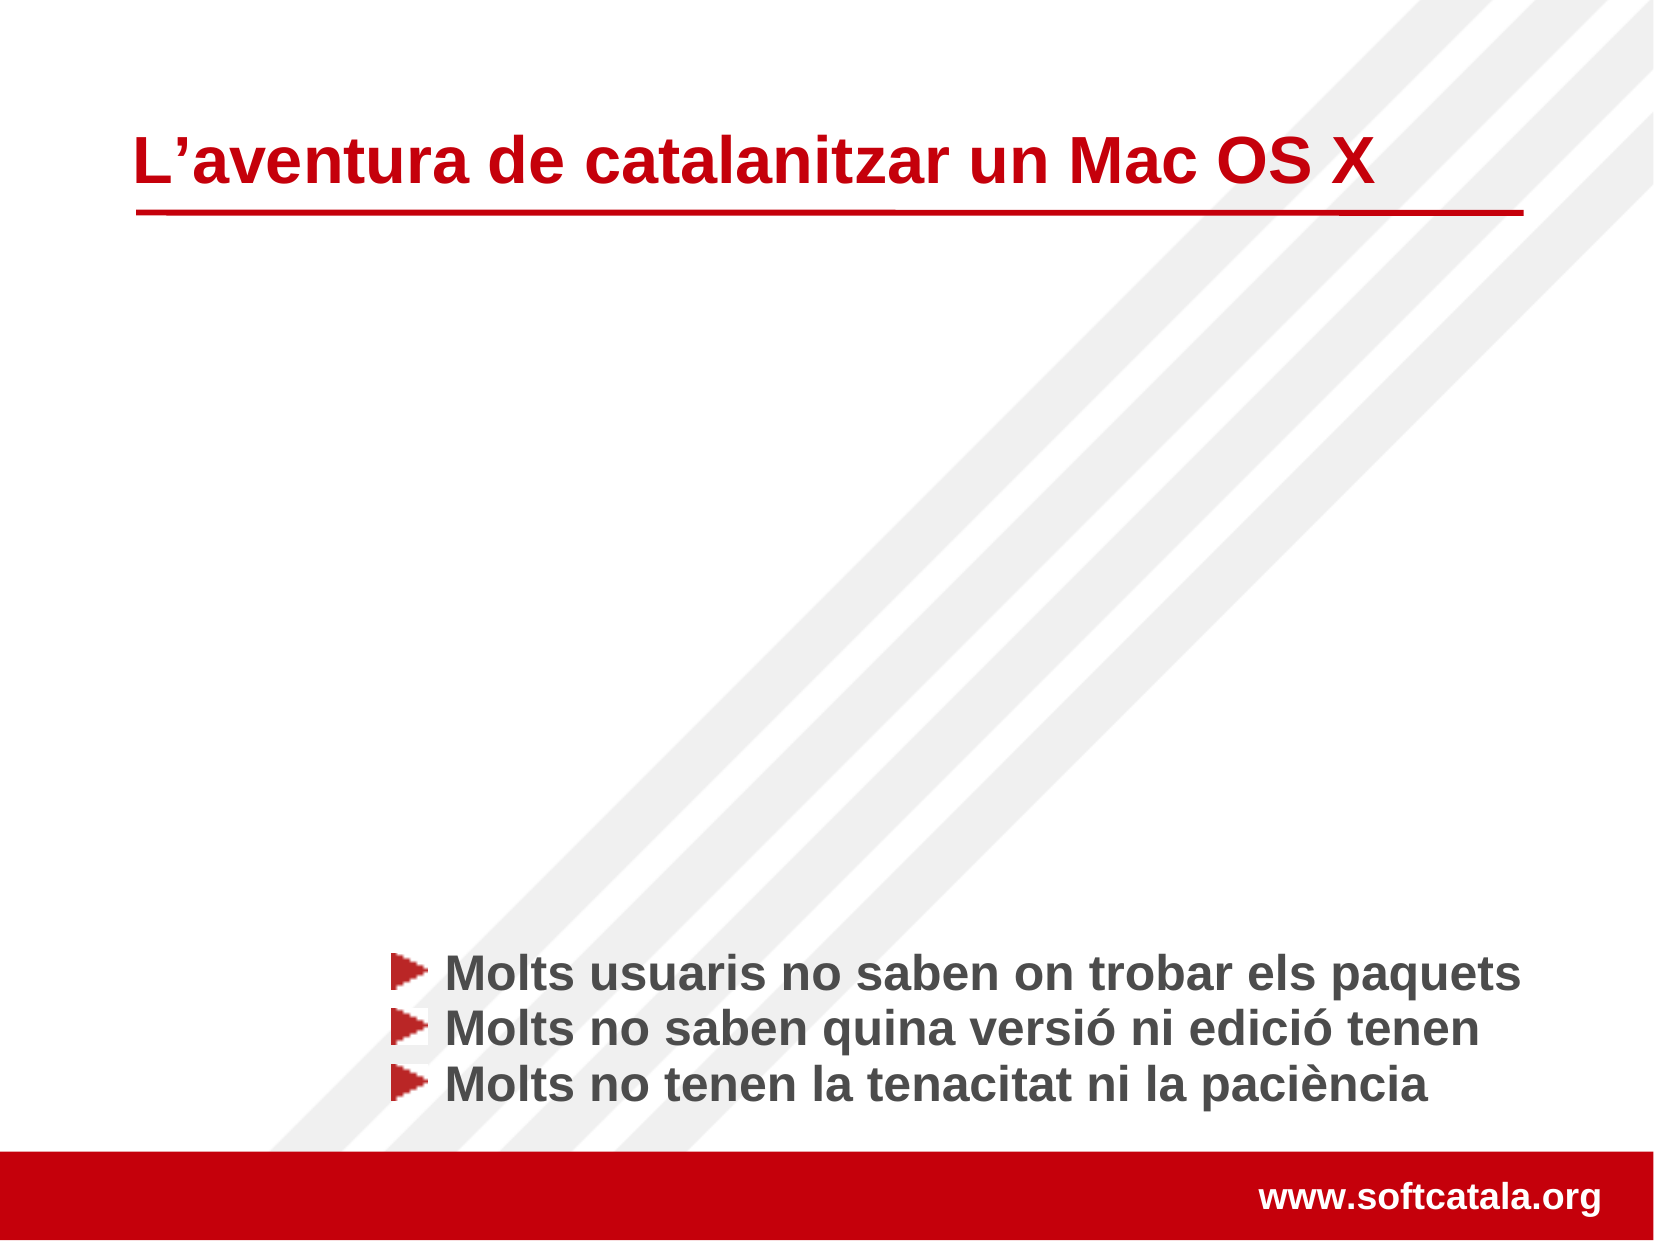

L’aventura de catalanitzar un Mac OS X
Molts usuaris no saben on trobar els paquets
Molts no saben quina versió ni edició tenen
Molts no tenen la tenacitat ni la paciència
 www.softcatala.org